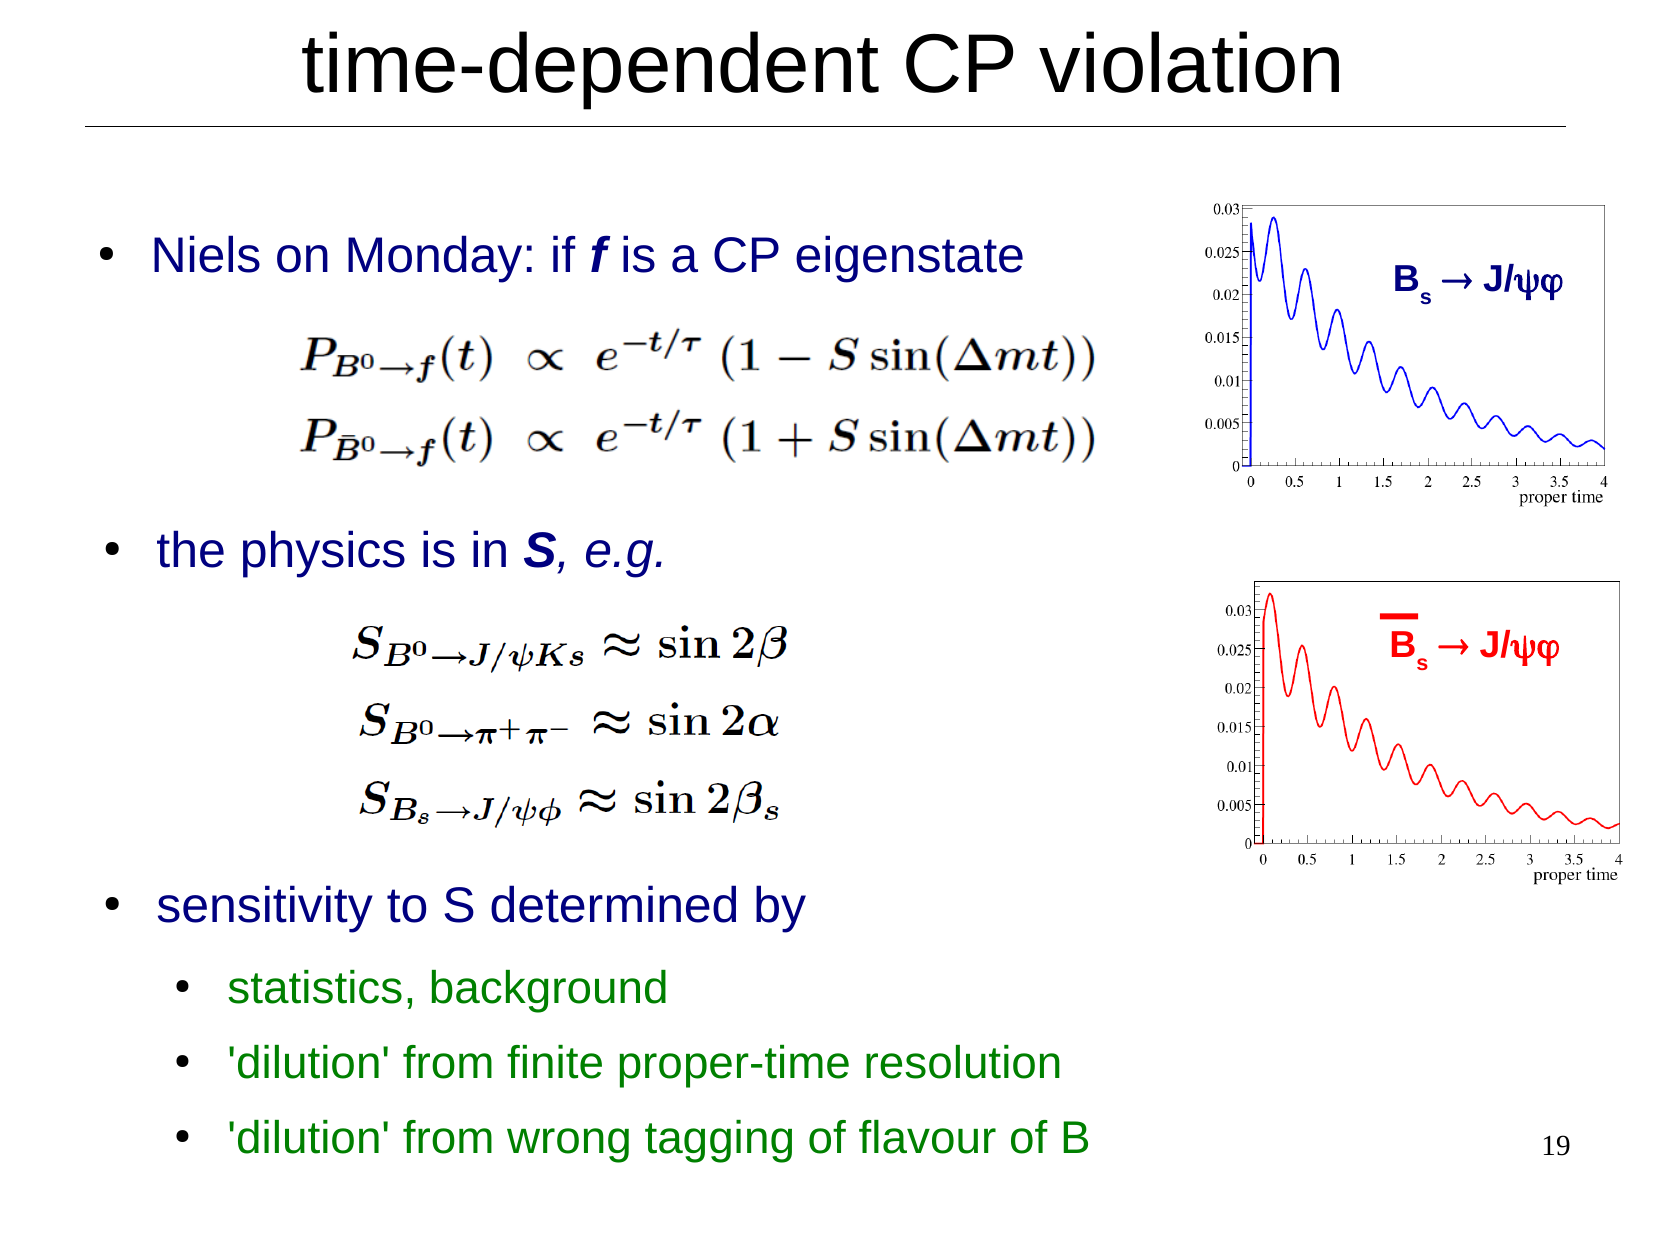

# time-dependent CP violation
Bs ® J/yj
Niels on Monday: if f is a CP eigenstate
the physics is in S, e.g.
Bs ® J/yj
sensitivity to S determined by
statistics, background
'dilution' from finite proper-time resolution
'dilution' from wrong tagging of flavour of B
19